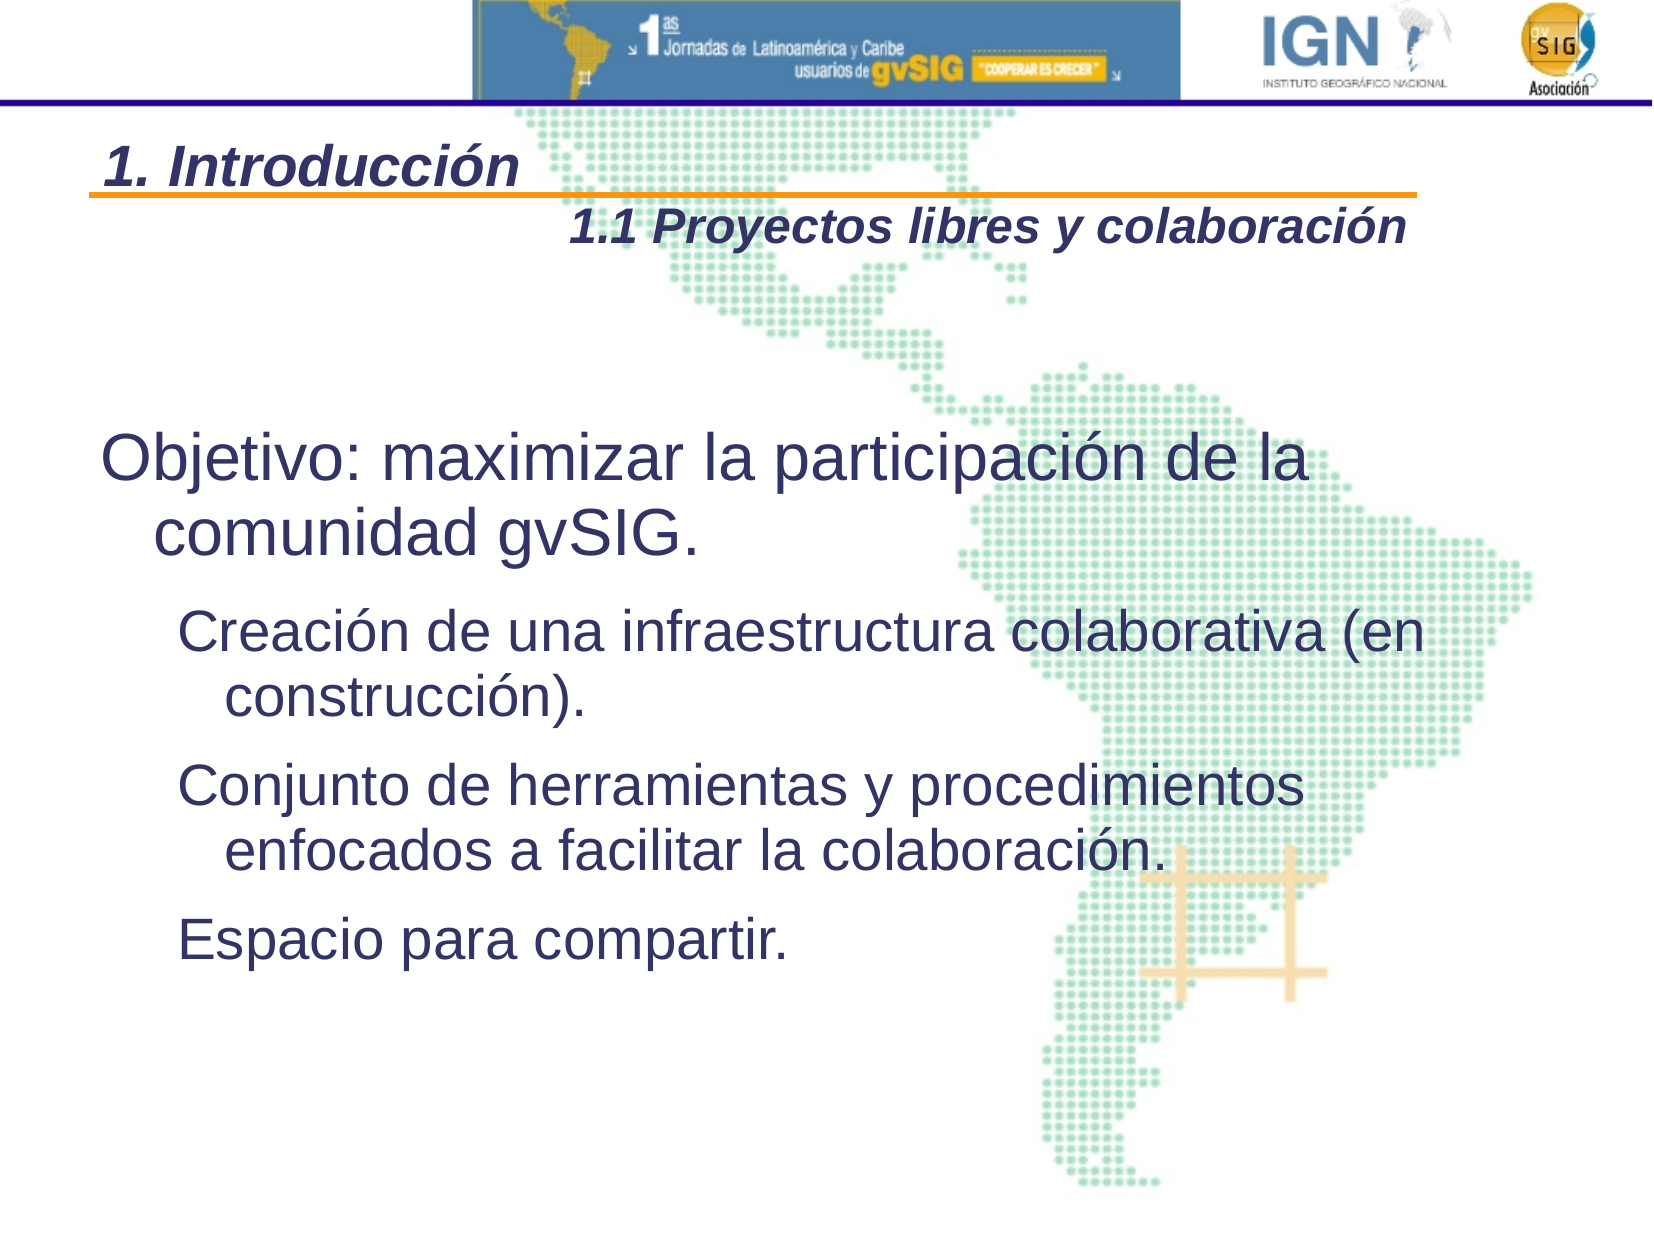

1. Introducción
1.1 Proyectos libres y colaboración
# Objetivo: maximizar la participación de la comunidad gvSIG.
Creación de una infraestructura colaborativa (en construcción).
Conjunto de herramientas y procedimientos enfocados a facilitar la colaboración.
Espacio para compartir.